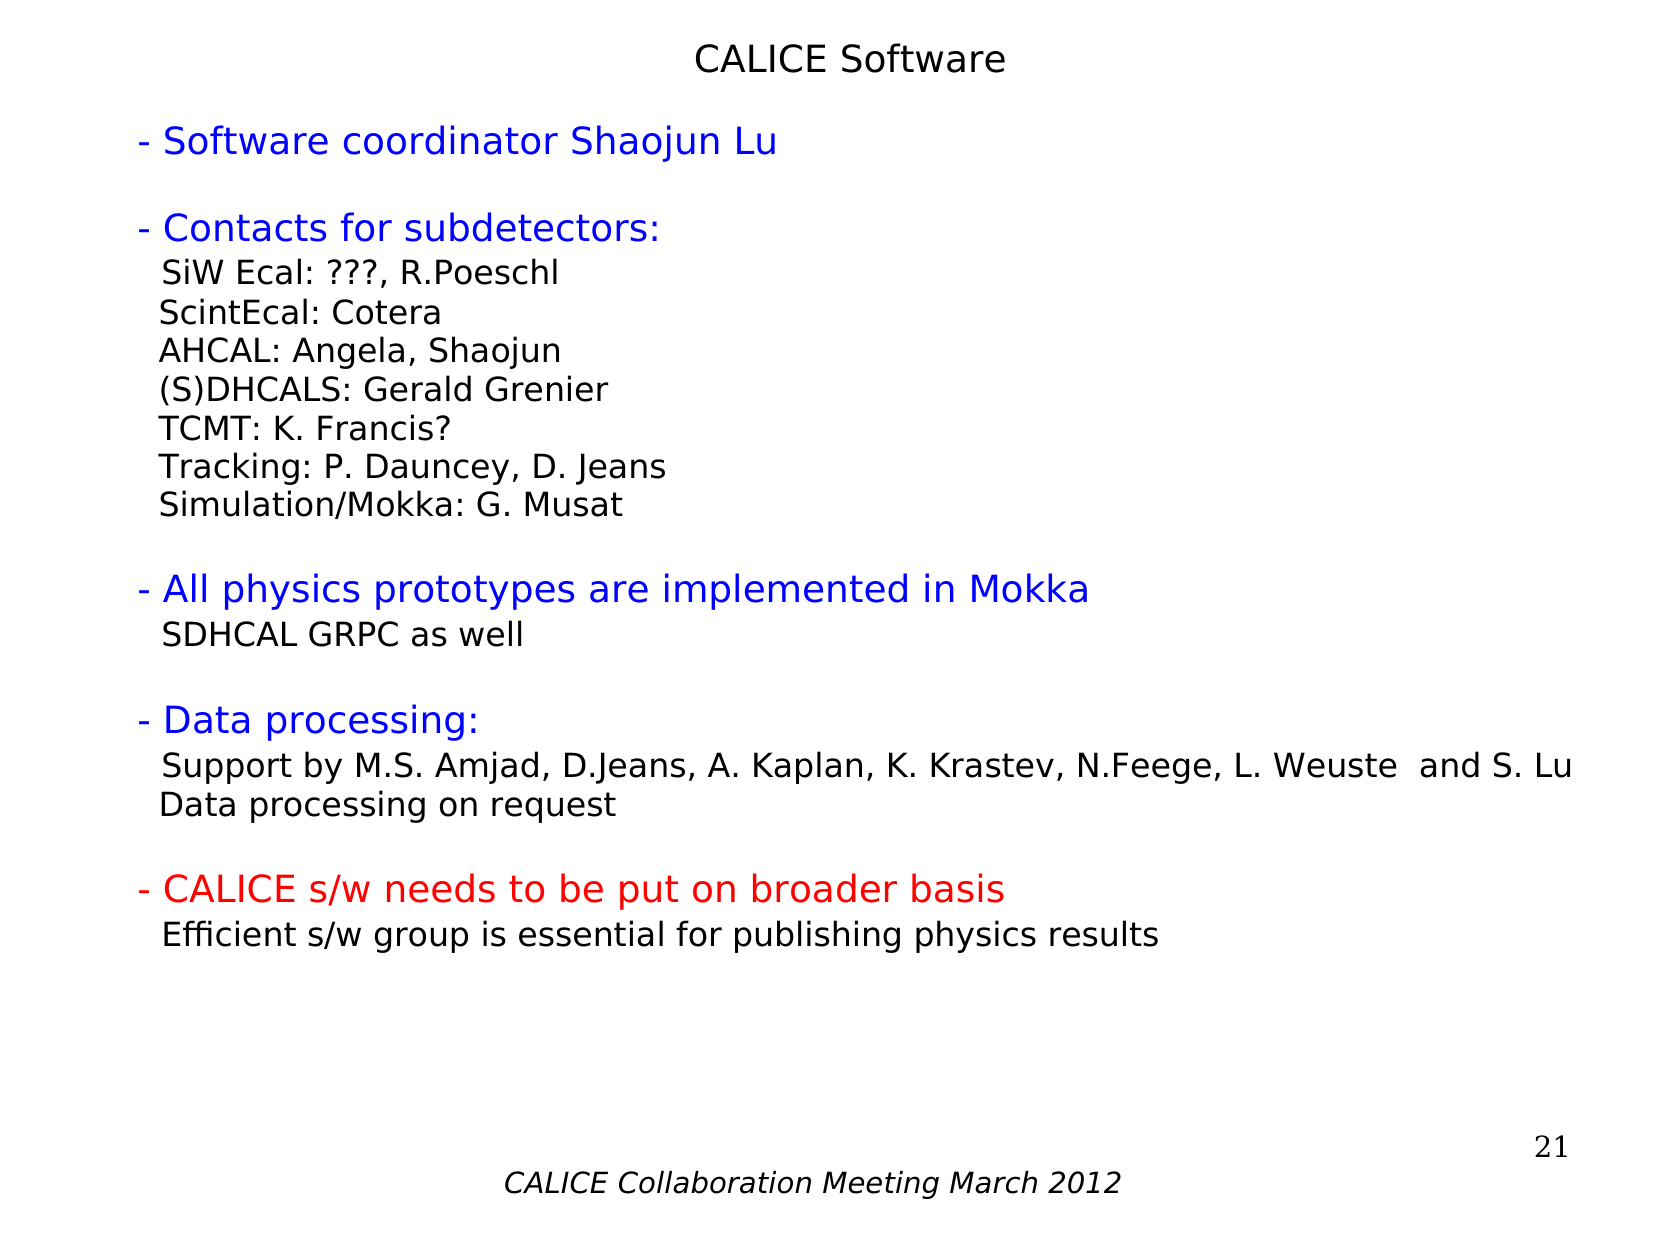

CALICE Software
- Software coordinator Shaojun Lu
- Contacts for subdetectors:
 SiW Ecal: ???, R.Poeschl
 ScintEcal: Cotera
 AHCAL: Angela, Shaojun
 (S)DHCALS: Gerald Grenier
 TCMT: K. Francis?
 Tracking: P. Dauncey, D. Jeans
 Simulation/Mokka: G. Musat
- All physics prototypes are implemented in Mokka
 SDHCAL GRPC as well
- Data processing:
 Support by M.S. Amjad, D.Jeans, A. Kaplan, K. Krastev, N.Feege, L. Weuste and S. Lu
 Data processing on request
- CALICE s/w needs to be put on broader basis
 Efficient s/w group is essential for publishing physics results
21